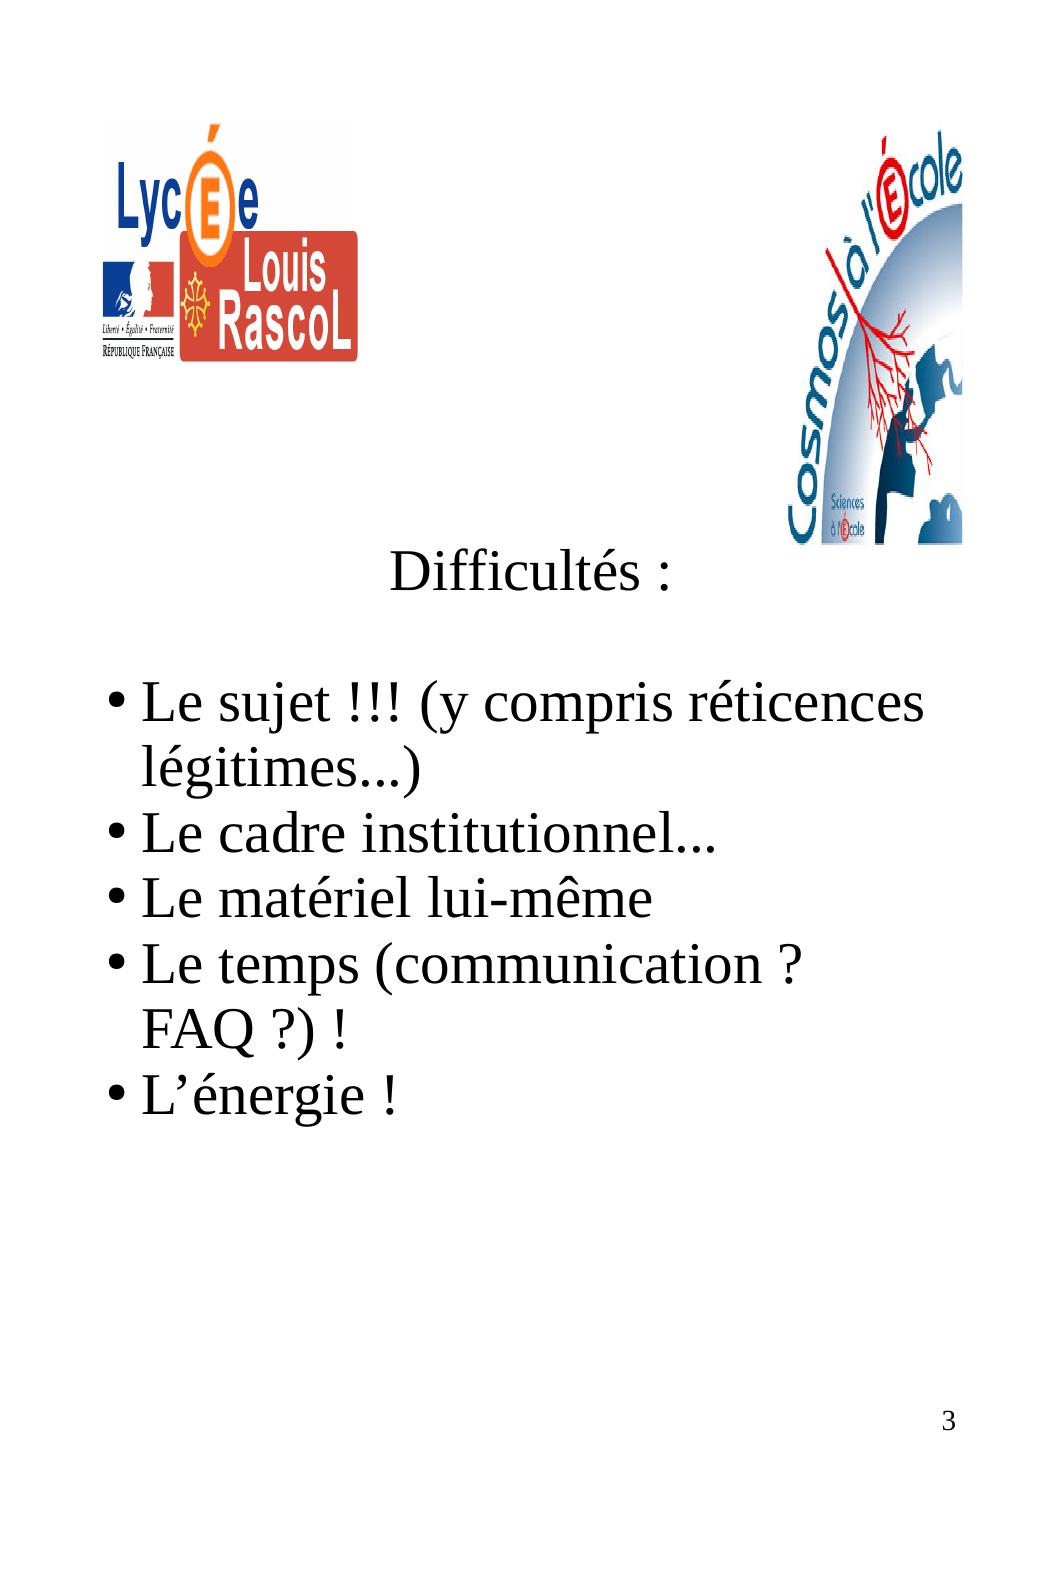

# Difficultés :
Le sujet !!! (y compris réticences légitimes...)
Le cadre institutionnel...
Le matériel lui-même
Le temps (communication ? FAQ ?) !
L’énergie !
3